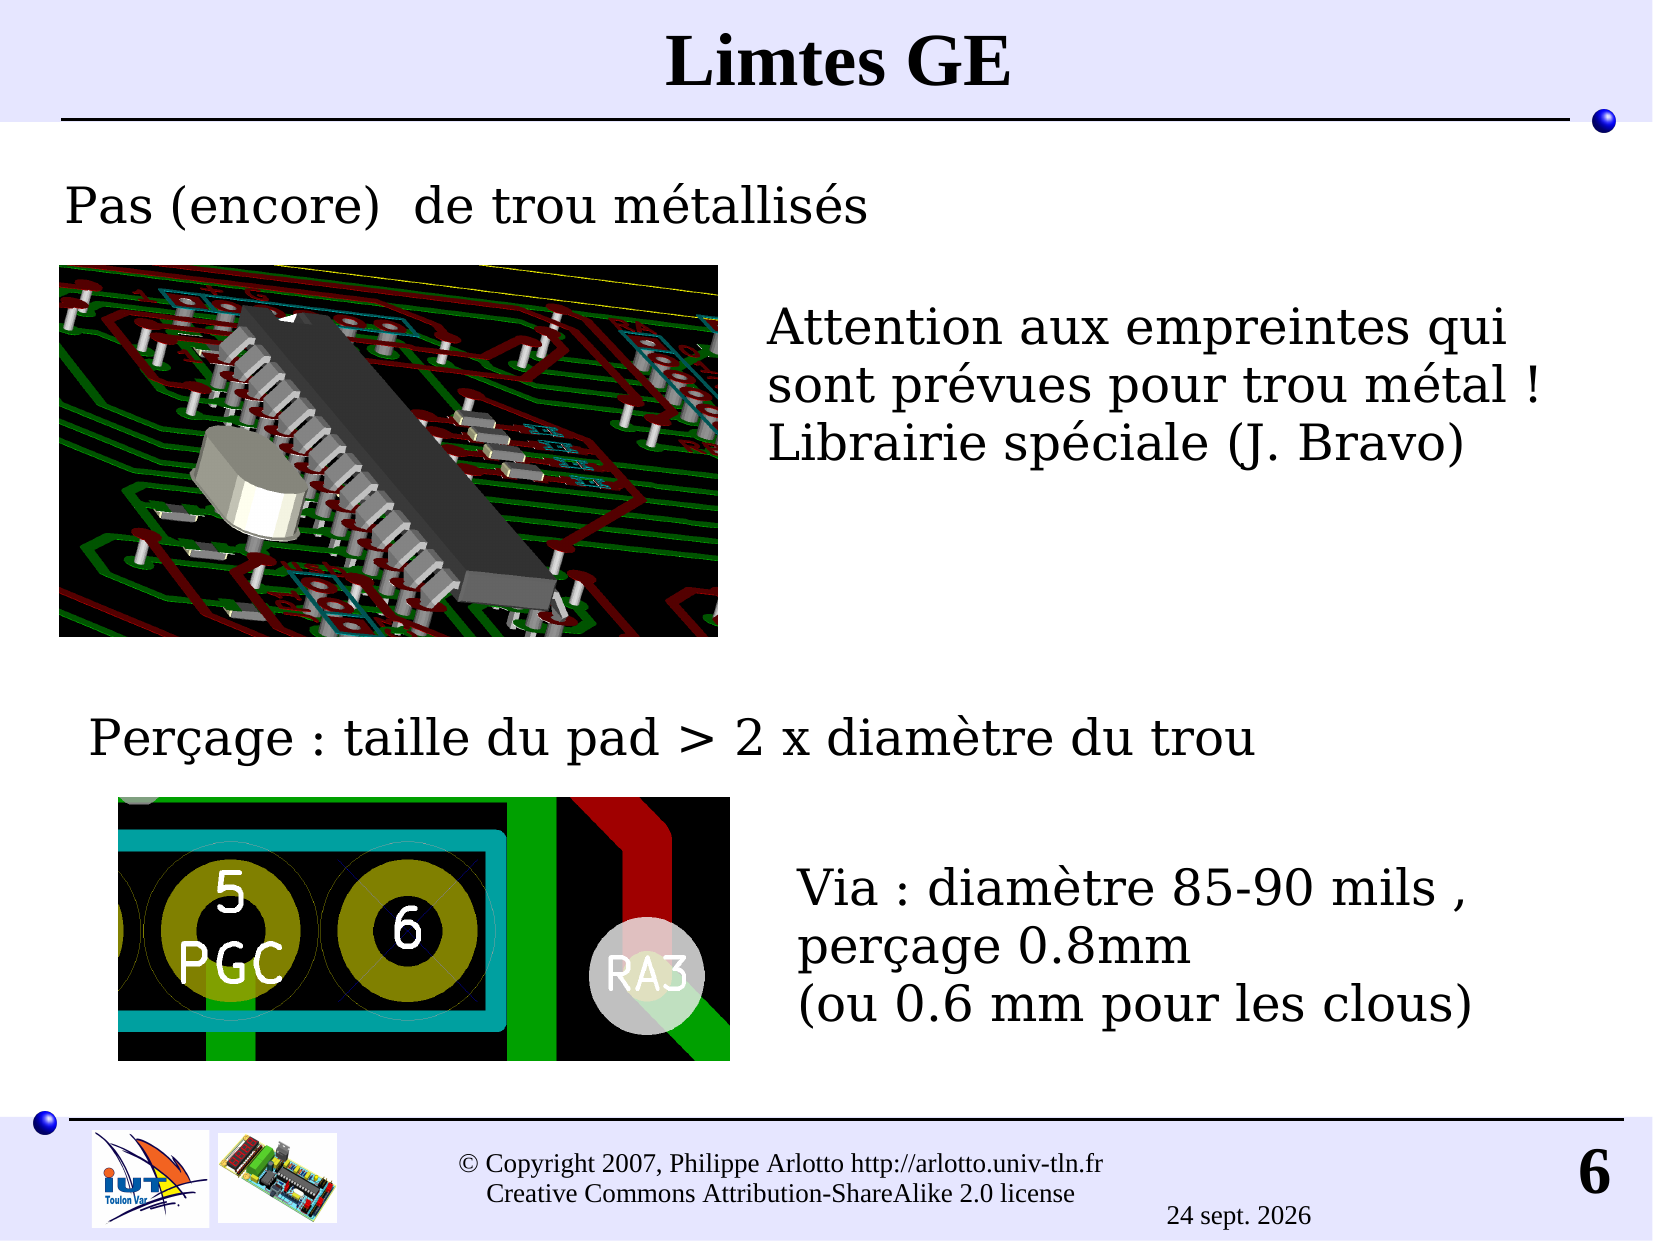

# Limtes GE
Pas (encore) de trou métallisés
Attention aux empreintes qui
sont prévues pour trou métal !
Librairie spéciale (J. Bravo)
Perçage : taille du pad > 2 x diamètre du trou
Via : diamètre 85-90 mils ,
perçage 0.8mm
(ou 0.6 mm pour les clous)